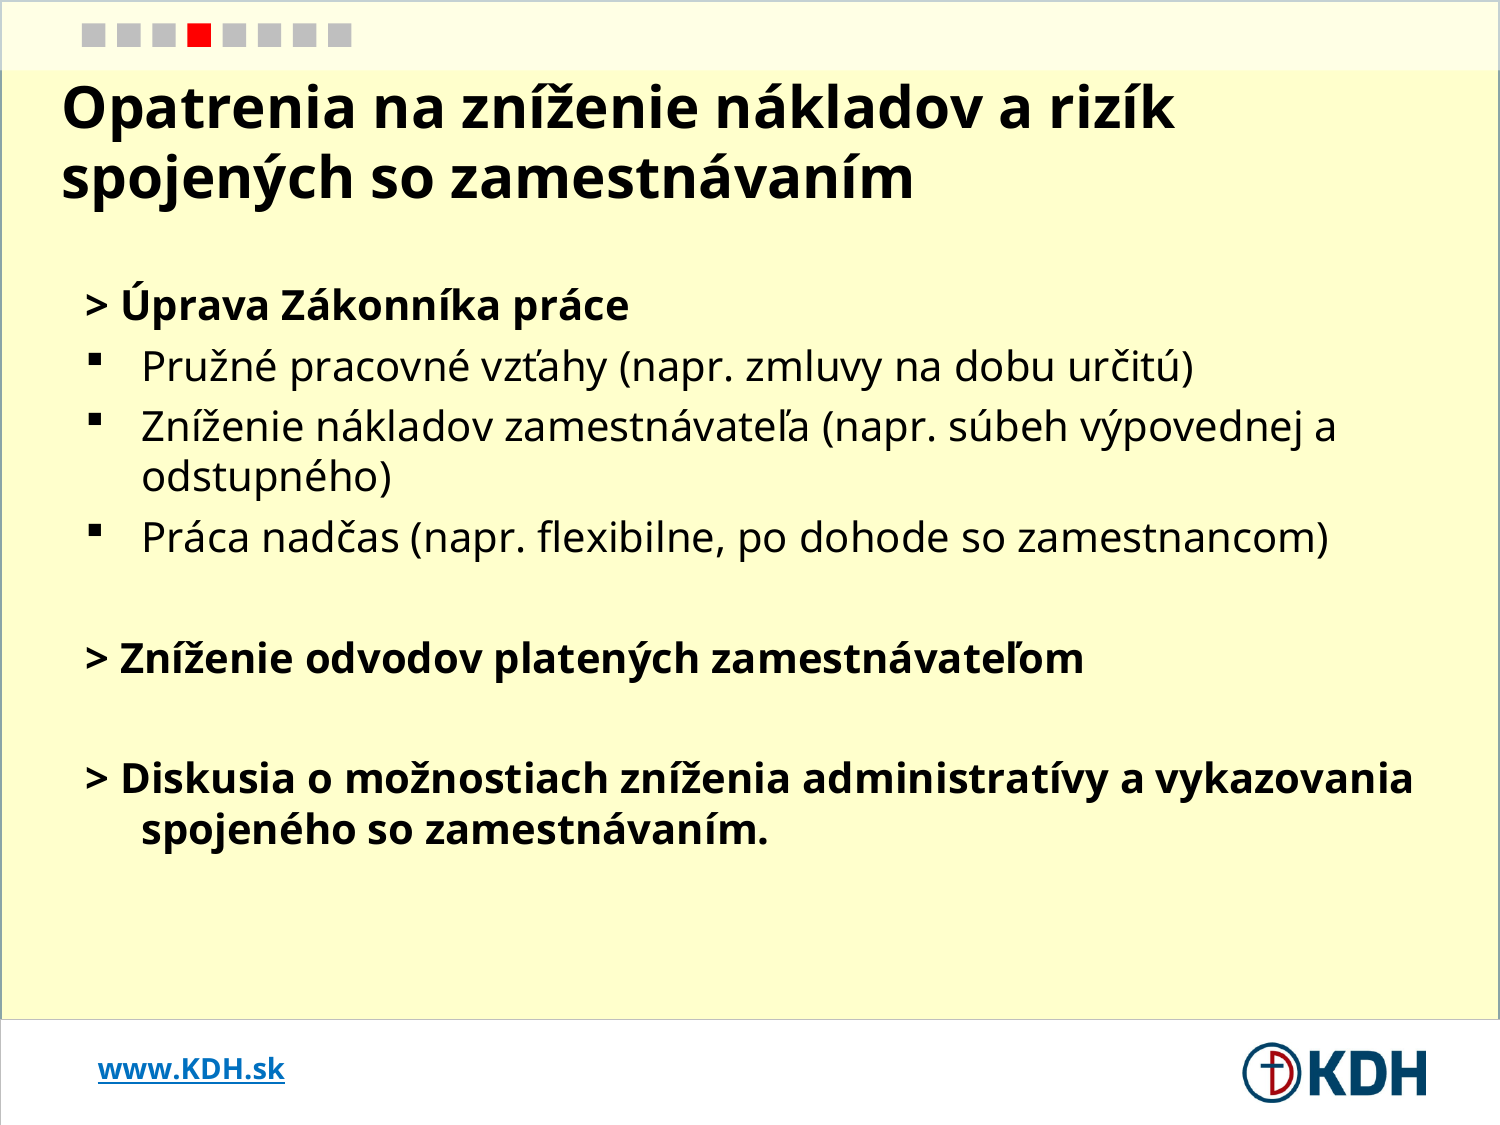

# Opatrenia na zníženie nákladov a rizík spojených so zamestnávaním
> Úprava Zákonníka práce
Pružné pracovné vzťahy (napr. zmluvy na dobu určitú)
Zníženie nákladov zamestnávateľa (napr. súbeh výpovednej a odstupného)
Práca nadčas (napr. flexibilne, po dohode so zamestnancom)
> Zníženie odvodov platených zamestnávateľom
> Diskusia o možnostiach zníženia administratívy a vykazovania spojeného so zamestnávaním.